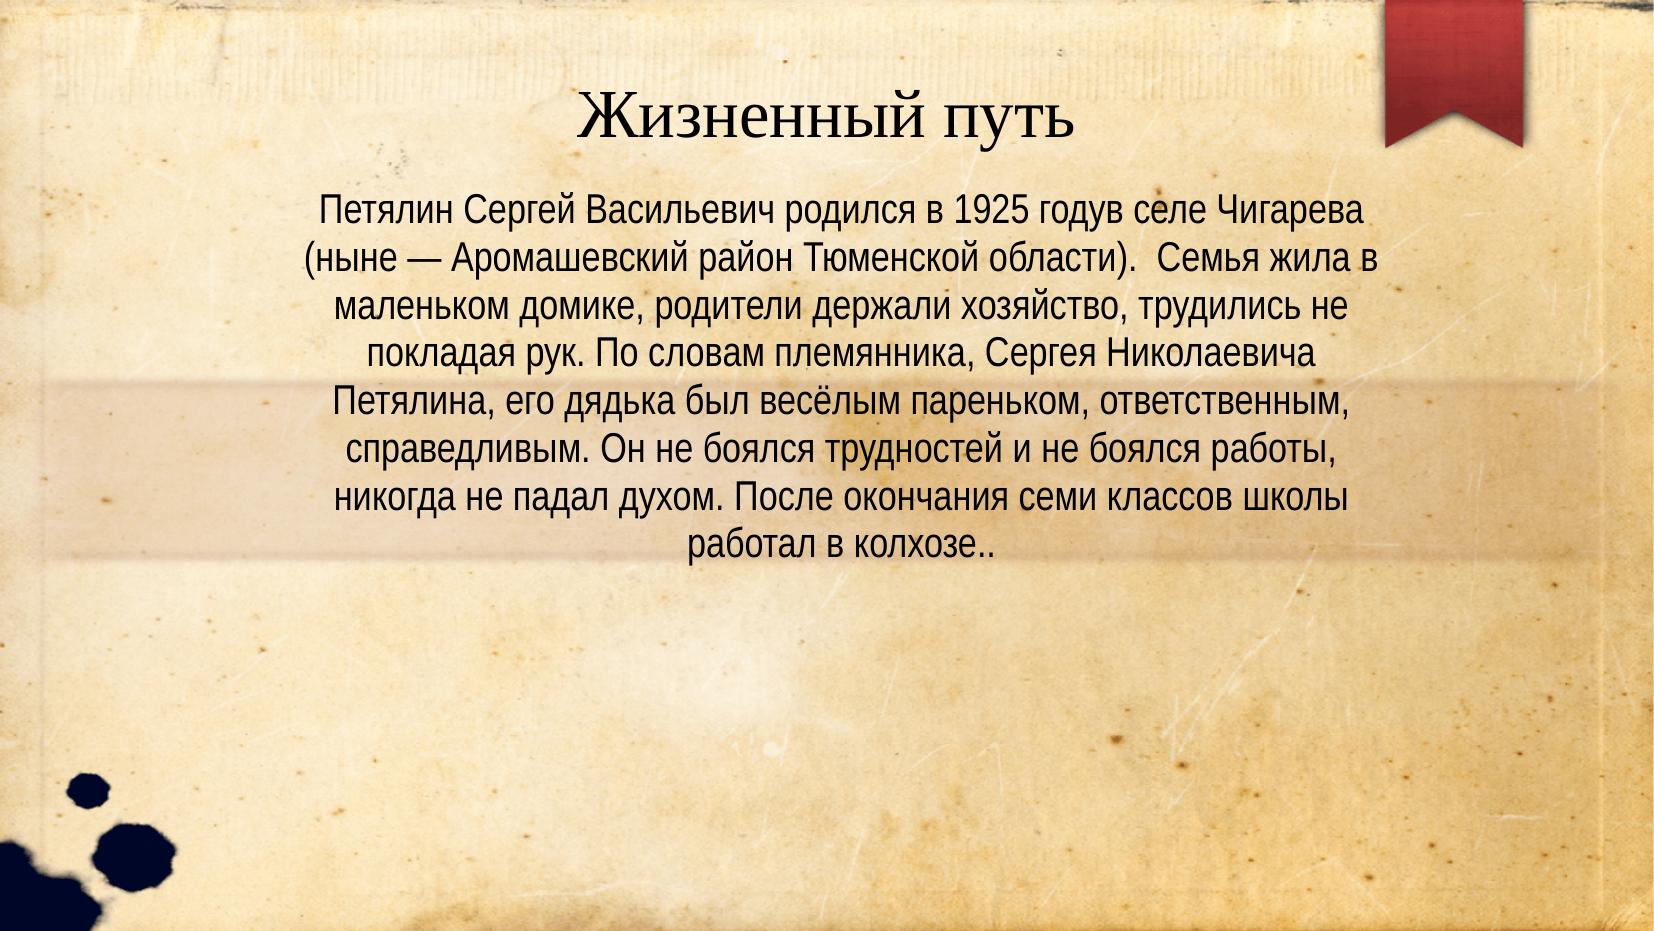

# Жизненный путь
Петялин Сергей Васильевич родился в 1925 годув селе Чигарева (ныне — Аромашевский район Тюменской области). Семья жила в маленьком домике, родители держали хозяйство, трудились не покладая рук. По словам племянника, Сергея Николаевича Петялина, его дядька был весёлым пареньком, ответственным, справедливым. Он не боялся трудностей и не боялся работы, никогда не падал духом. После окончания семи классов школы работал в колхозе..